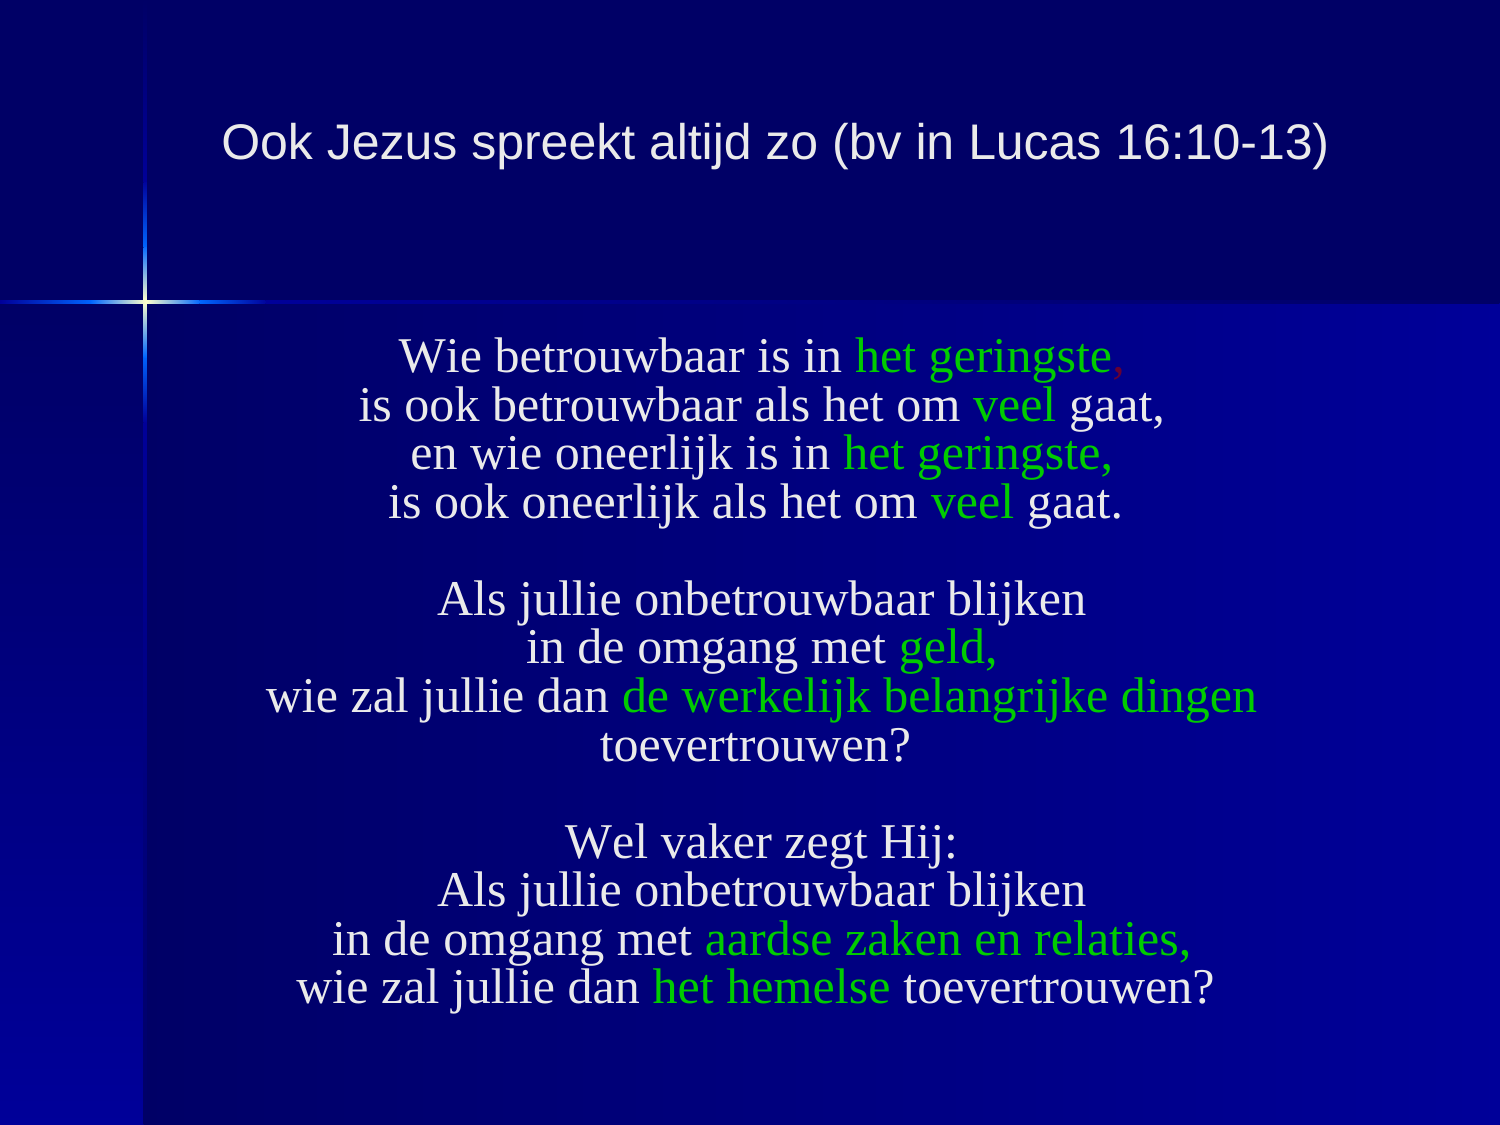

Ook Jezus spreekt altijd zo (bv in Lucas 16:10-13)
Wie betrouwbaar is in het geringste,
is ook betrouwbaar als het om veel gaat,
en wie oneerlijk is in het geringste,
is ook oneerlijk als het om veel gaat.
Als jullie onbetrouwbaar blijken
in de omgang met geld,
wie zal jullie dan de werkelijk belangrijke dingen
toevertrouwen?
Wel vaker zegt Hij:
Als jullie onbetrouwbaar blijken
in de omgang met aardse zaken en relaties,
wie zal jullie dan het hemelse toevertrouwen?